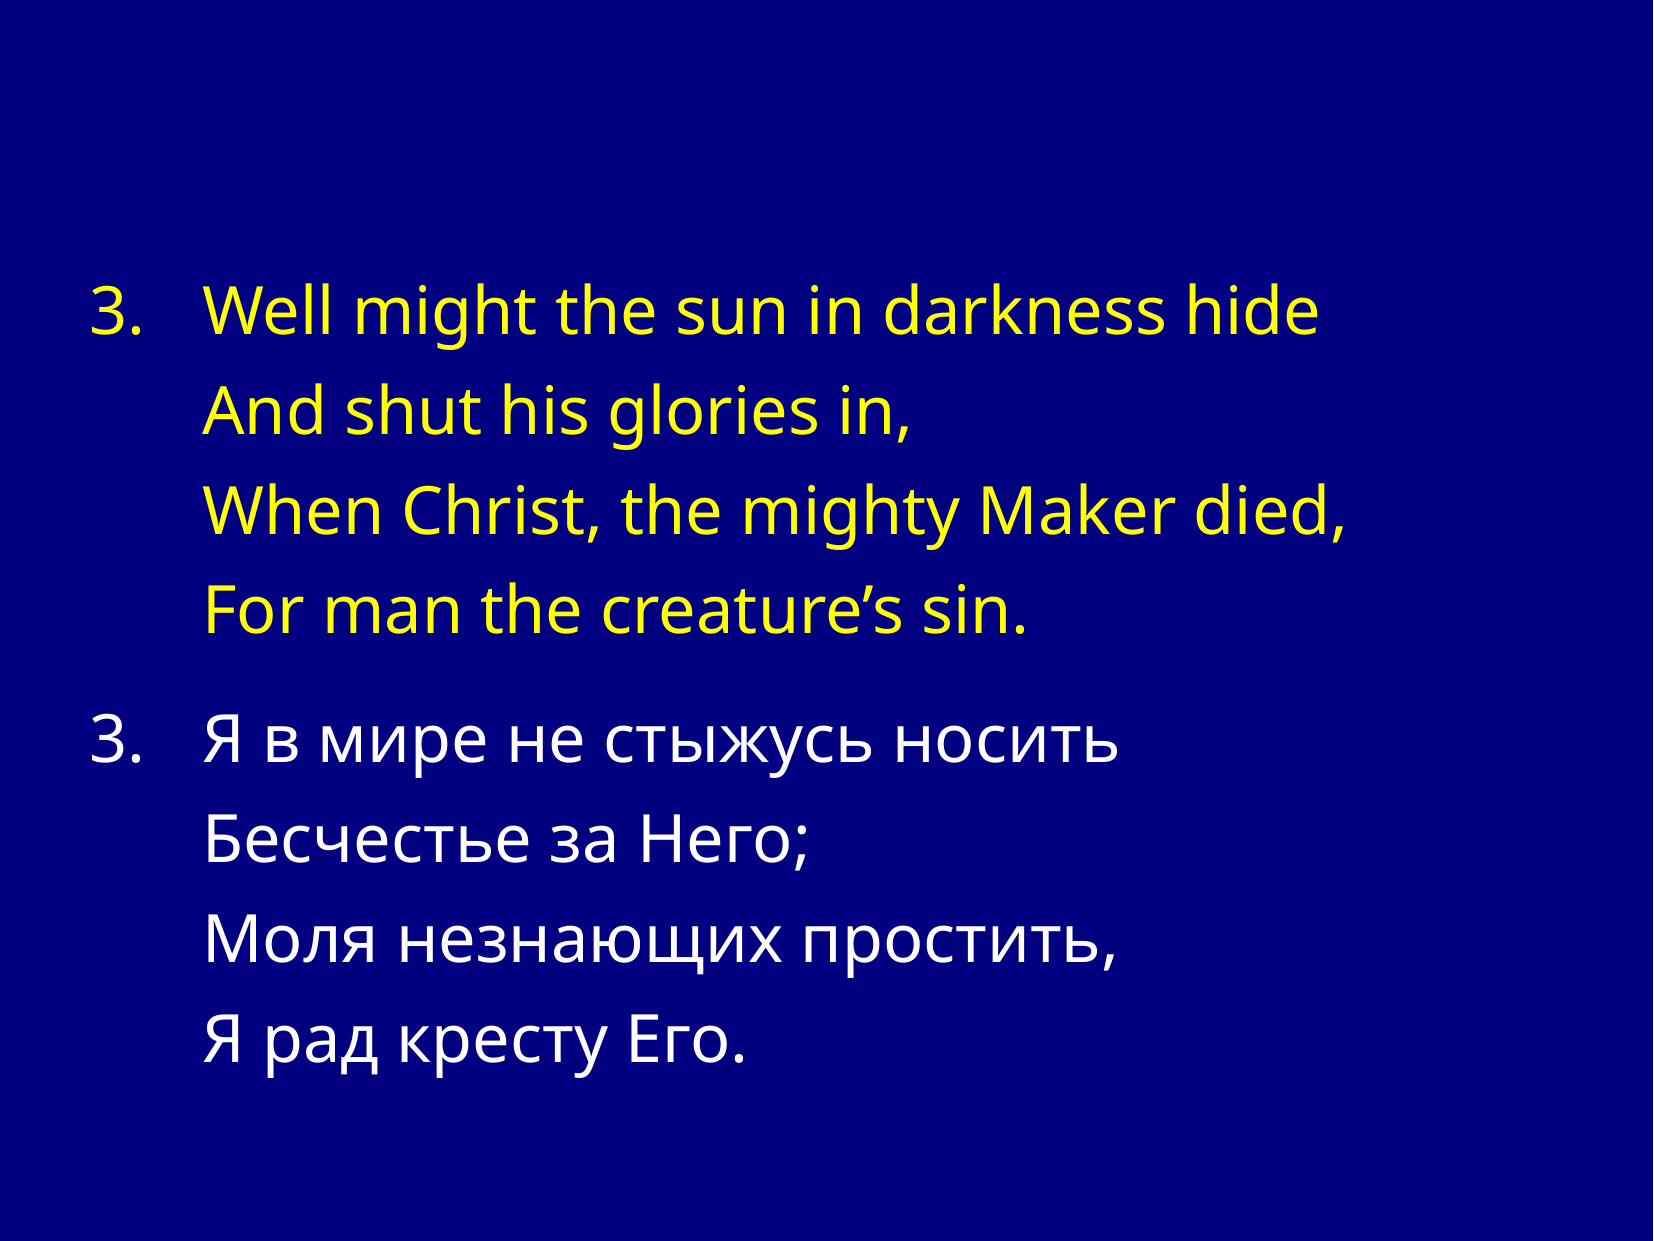

3.	Well might the sun in darkness hide
	And shut his glories in,
	When Christ, the mighty Maker died,
	For man the creature’s sin.
3.	Я в мире не стыжусь носить
	Бесчестье за Него;
	Моля незнающих простить,
	Я рад кресту Его.